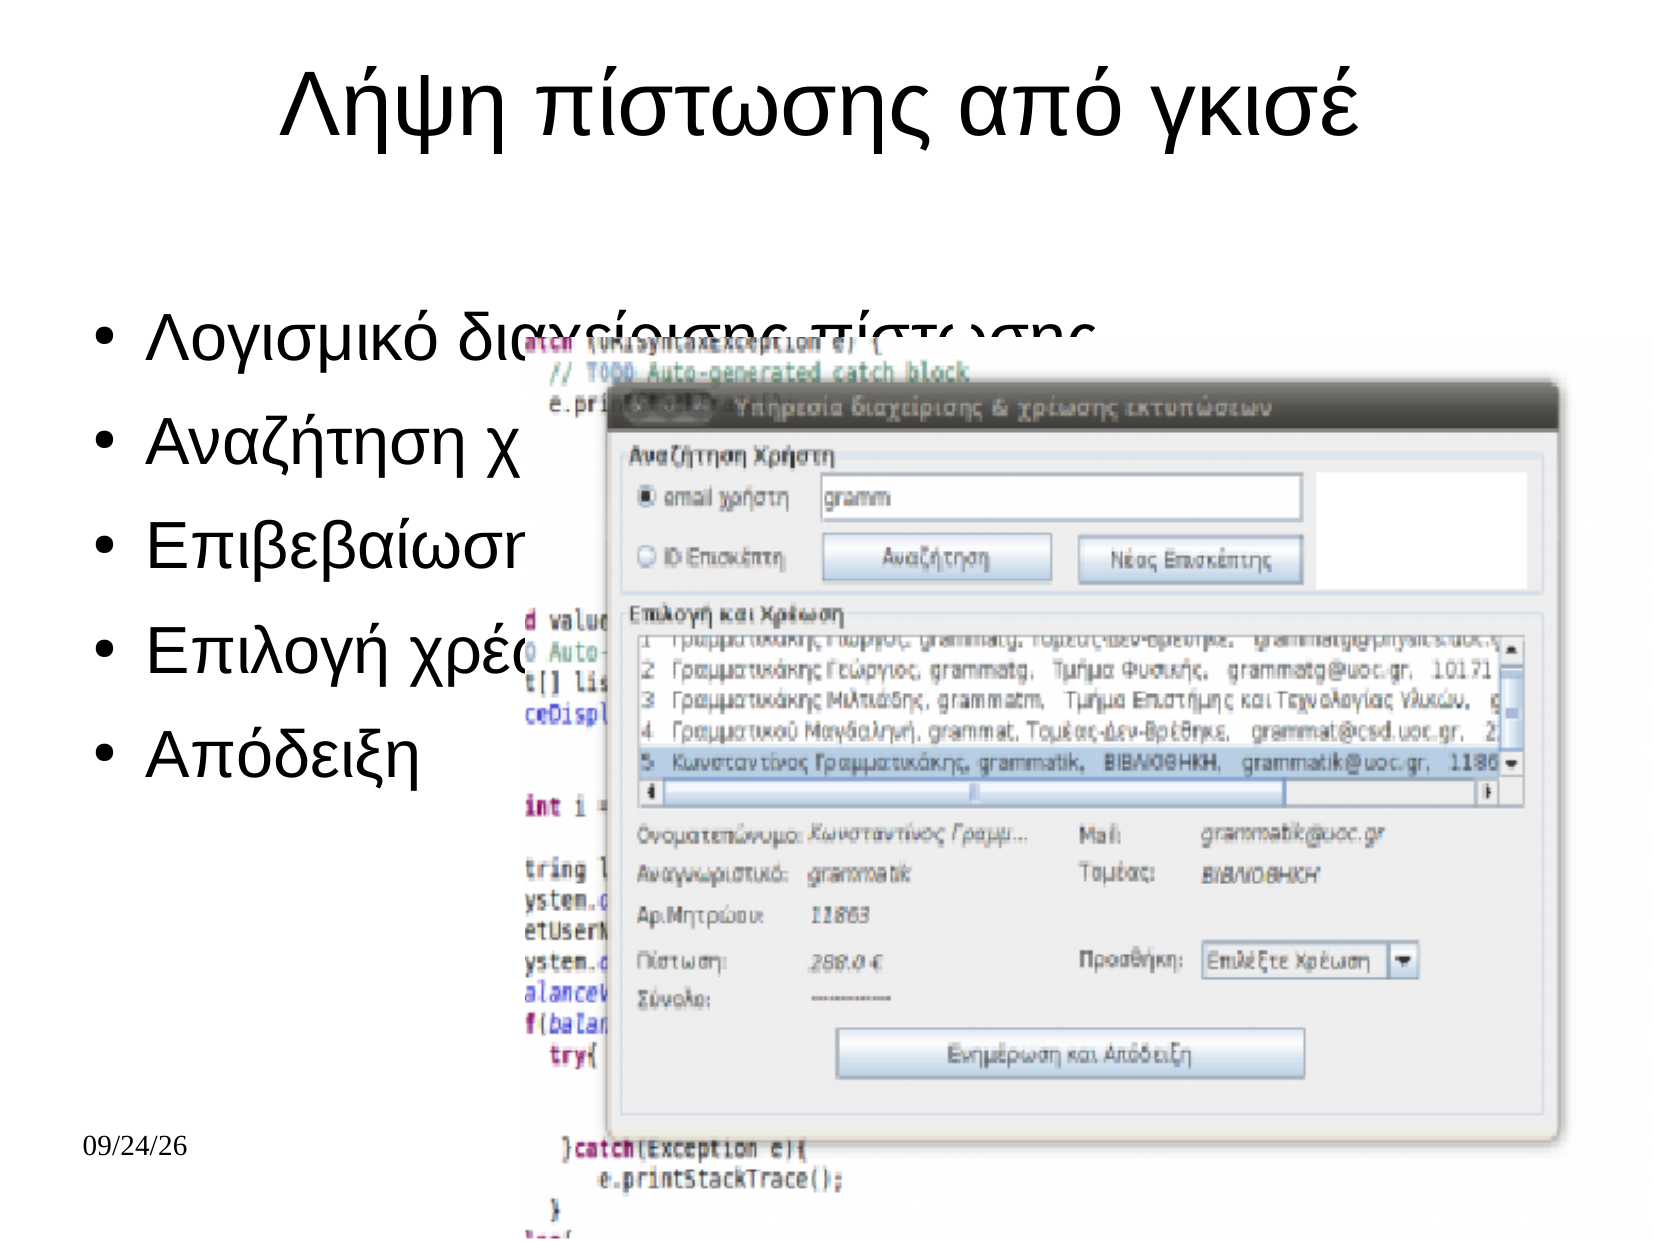

Λήψη πίστωσης από γκισέ
# Λογισμικό διαχείρισης πίστωσης
Αναζήτηση χρηστών στον κατάλογο του ΠΚ
Επιβεβαίωση ταυτότητας χρήστη
Επιλογή χρέωσης
Απόδειξη
7